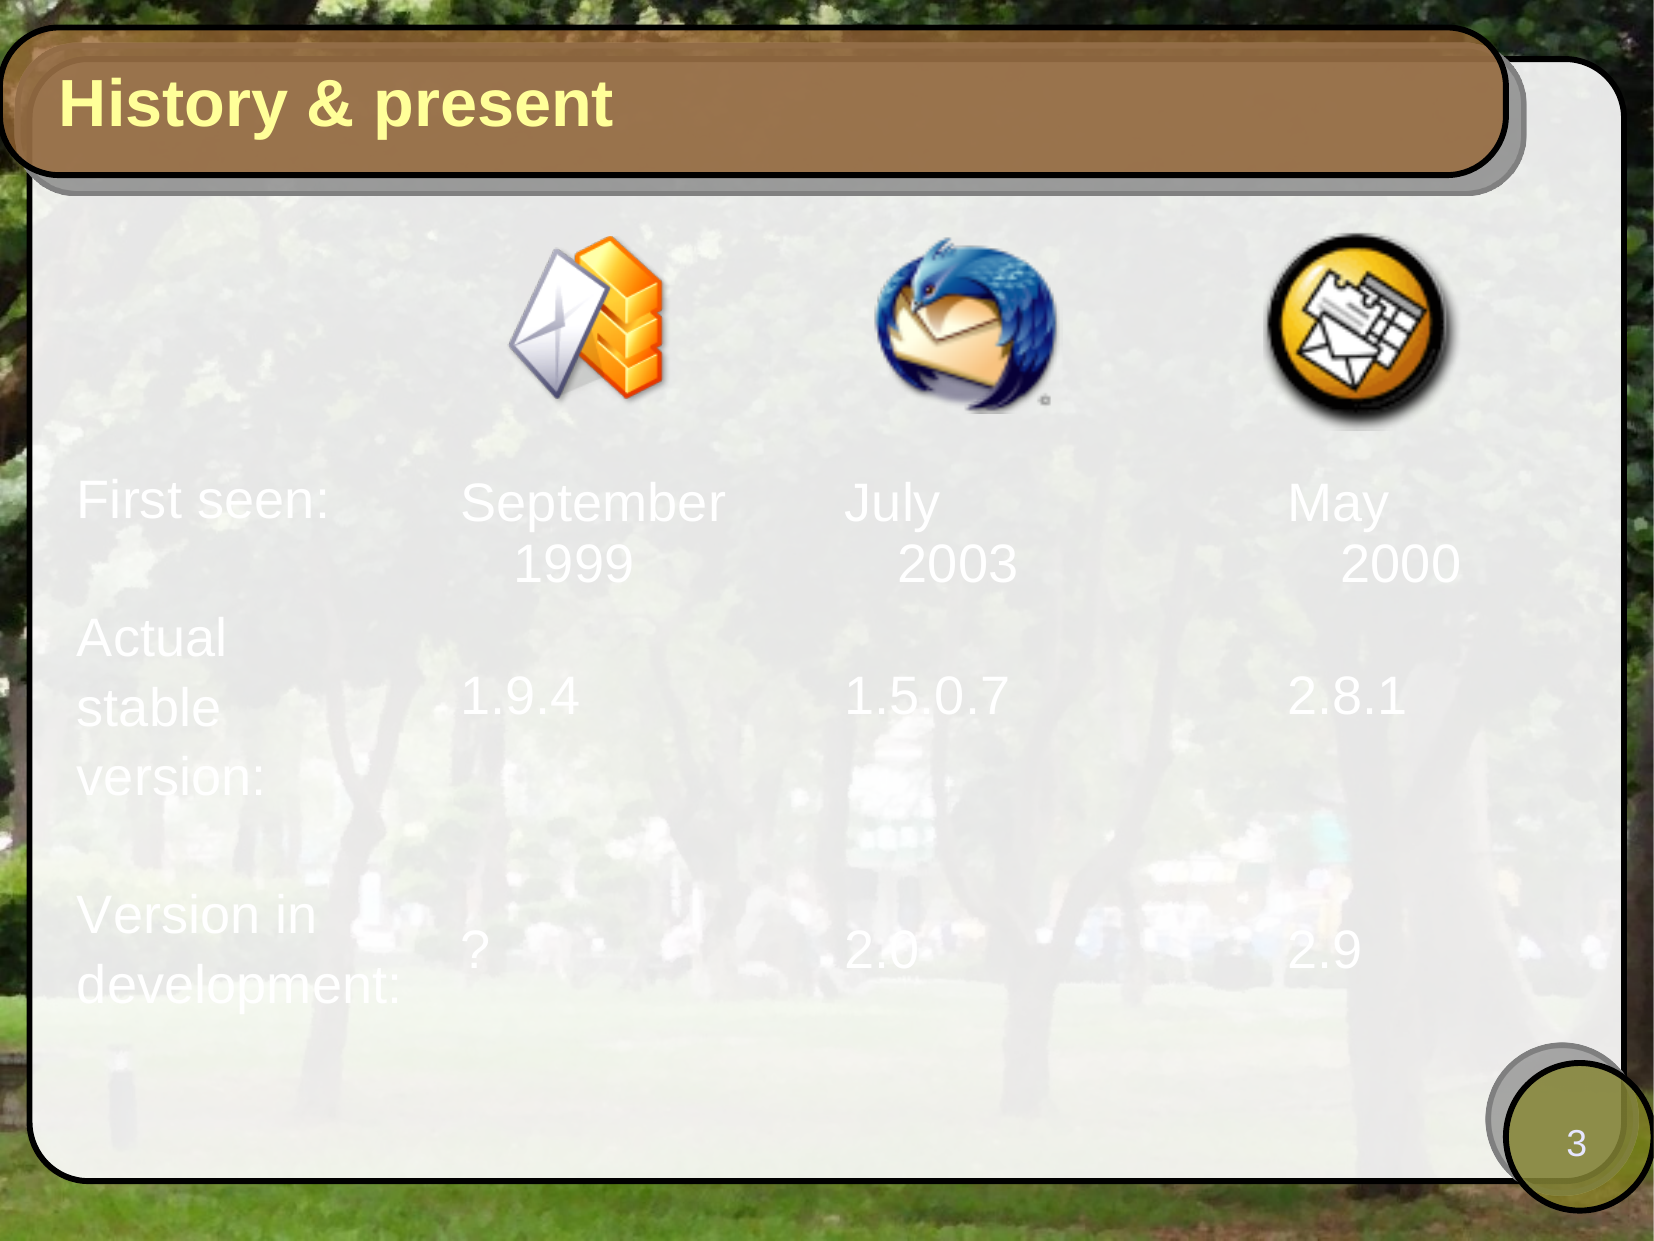

# History & present
First seen:
Actual
stable
version:
Version in
development:
September 1999
1.9.4
?
July
2003
1.5.0.7
2.0
May
2000
2.8.1
2.9
3